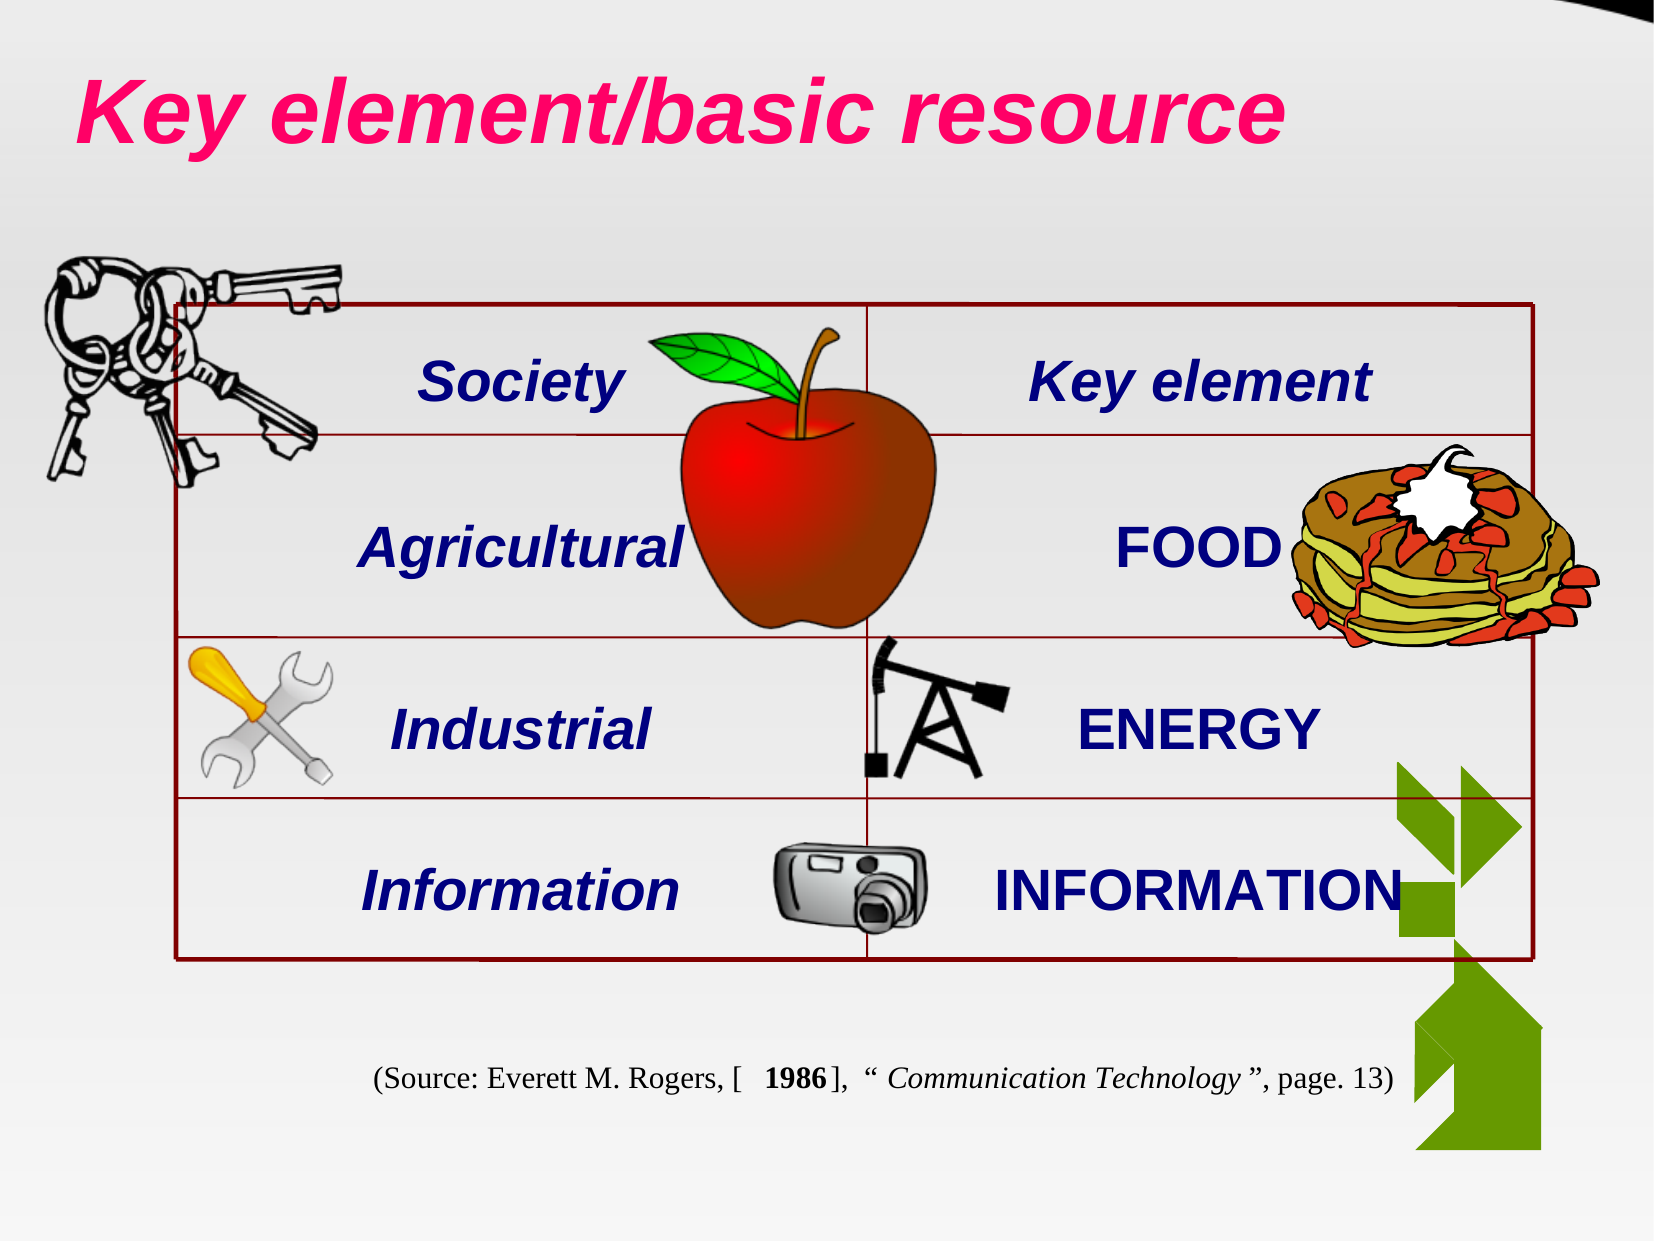

# Key element/basic resource
Society
Key element
Agricultural
FOOD
Industrial
ENERGY
Information
INFORMATION
1986
(Source: Everett M. Rogers, [
], “
Communication Technology
”, page. 13)‏